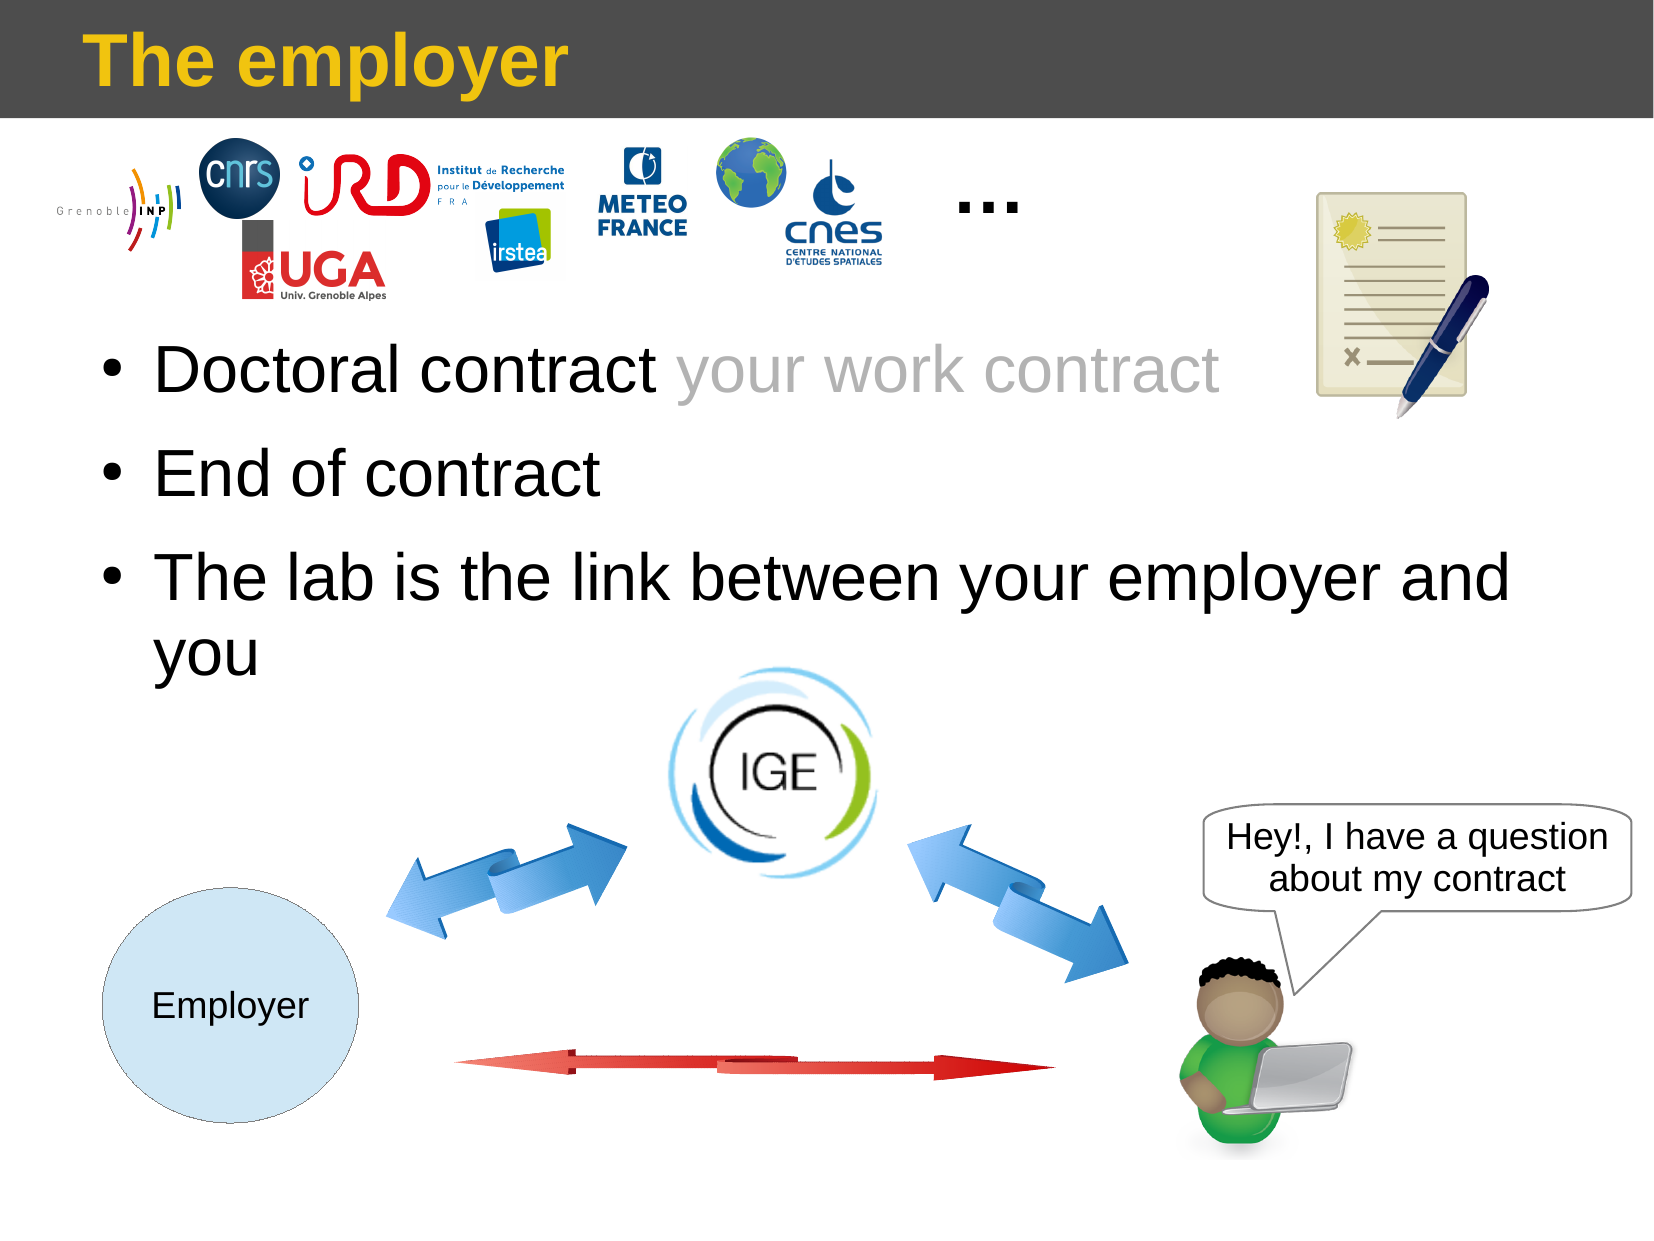

# The employer
…
Doctoral contract your work contract
End of contract
The lab is the link between your employer and you
Hey!, I have a question
about my contract
Employer